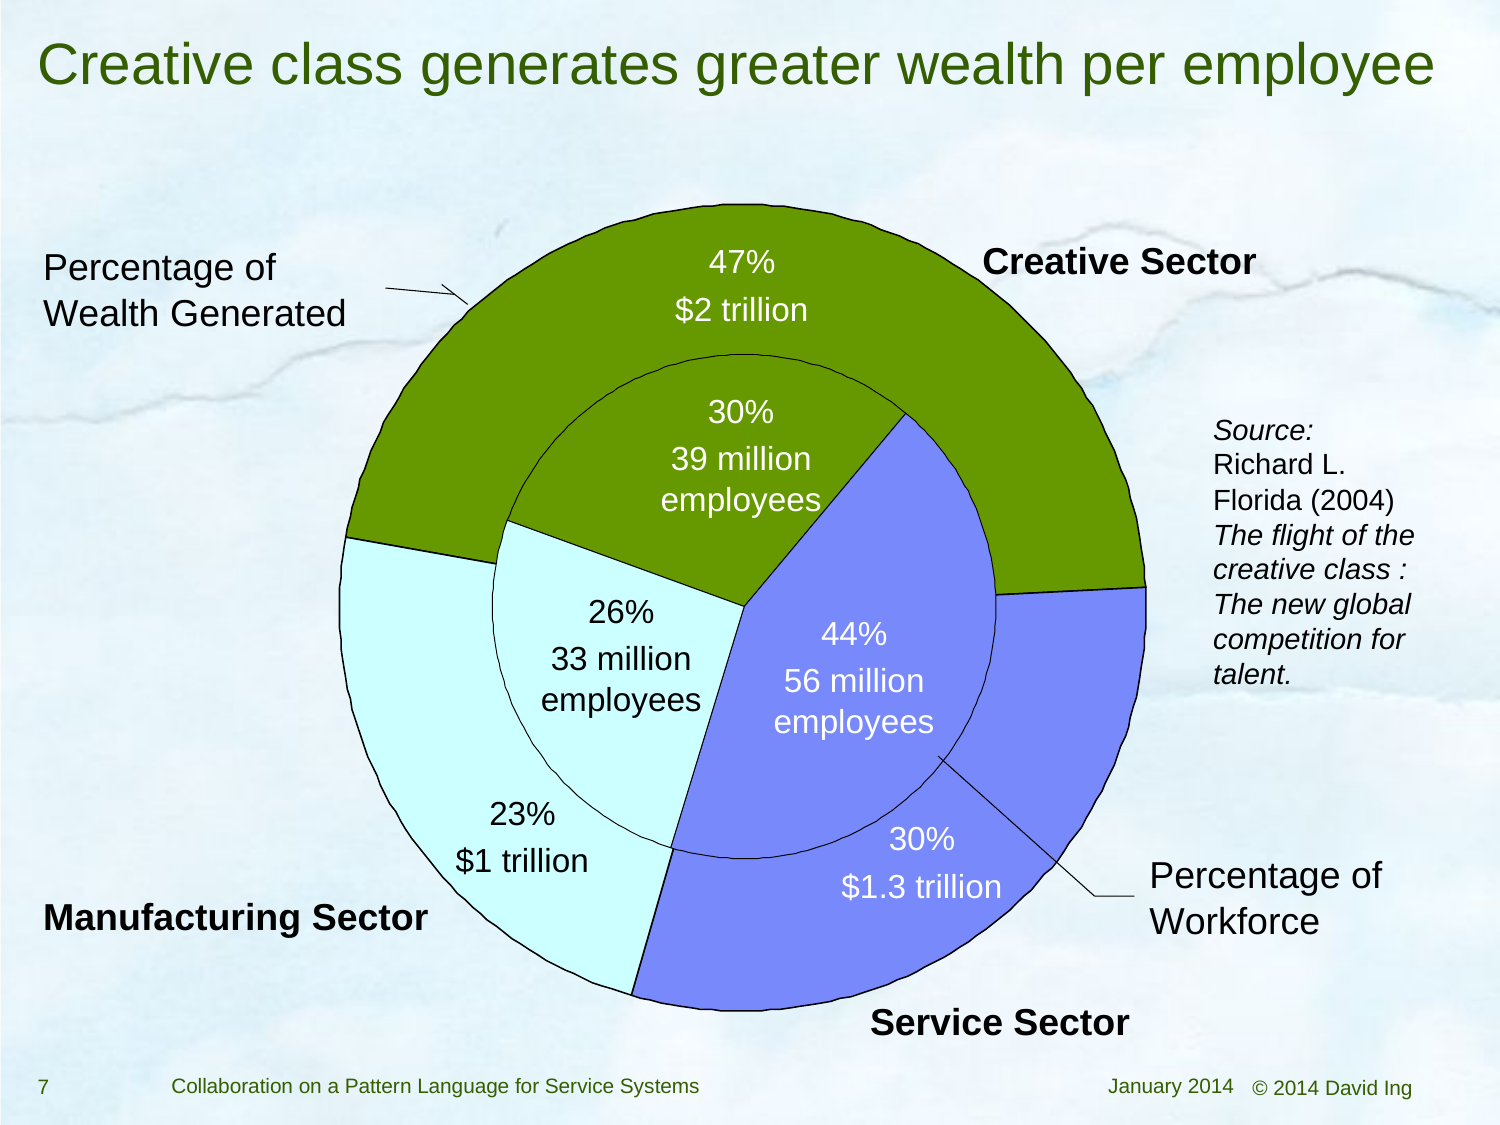

# Creative class generates greater wealth per employee
Creative Sector
47%
$2 trillion
Percentage of Wealth Generated
30%
39 million employees
26%
33 million employees
44%
56 million employees
23%
$1 trillion
30%
$1.3 trillion
Percentage of Workforce
Manufacturing Sector
Service Sector
Source:
Richard L. Florida (2004) The flight of the creative class : The new global competition for talent.
Collaboration on a Pattern Language for Service Systems
January 2014
7